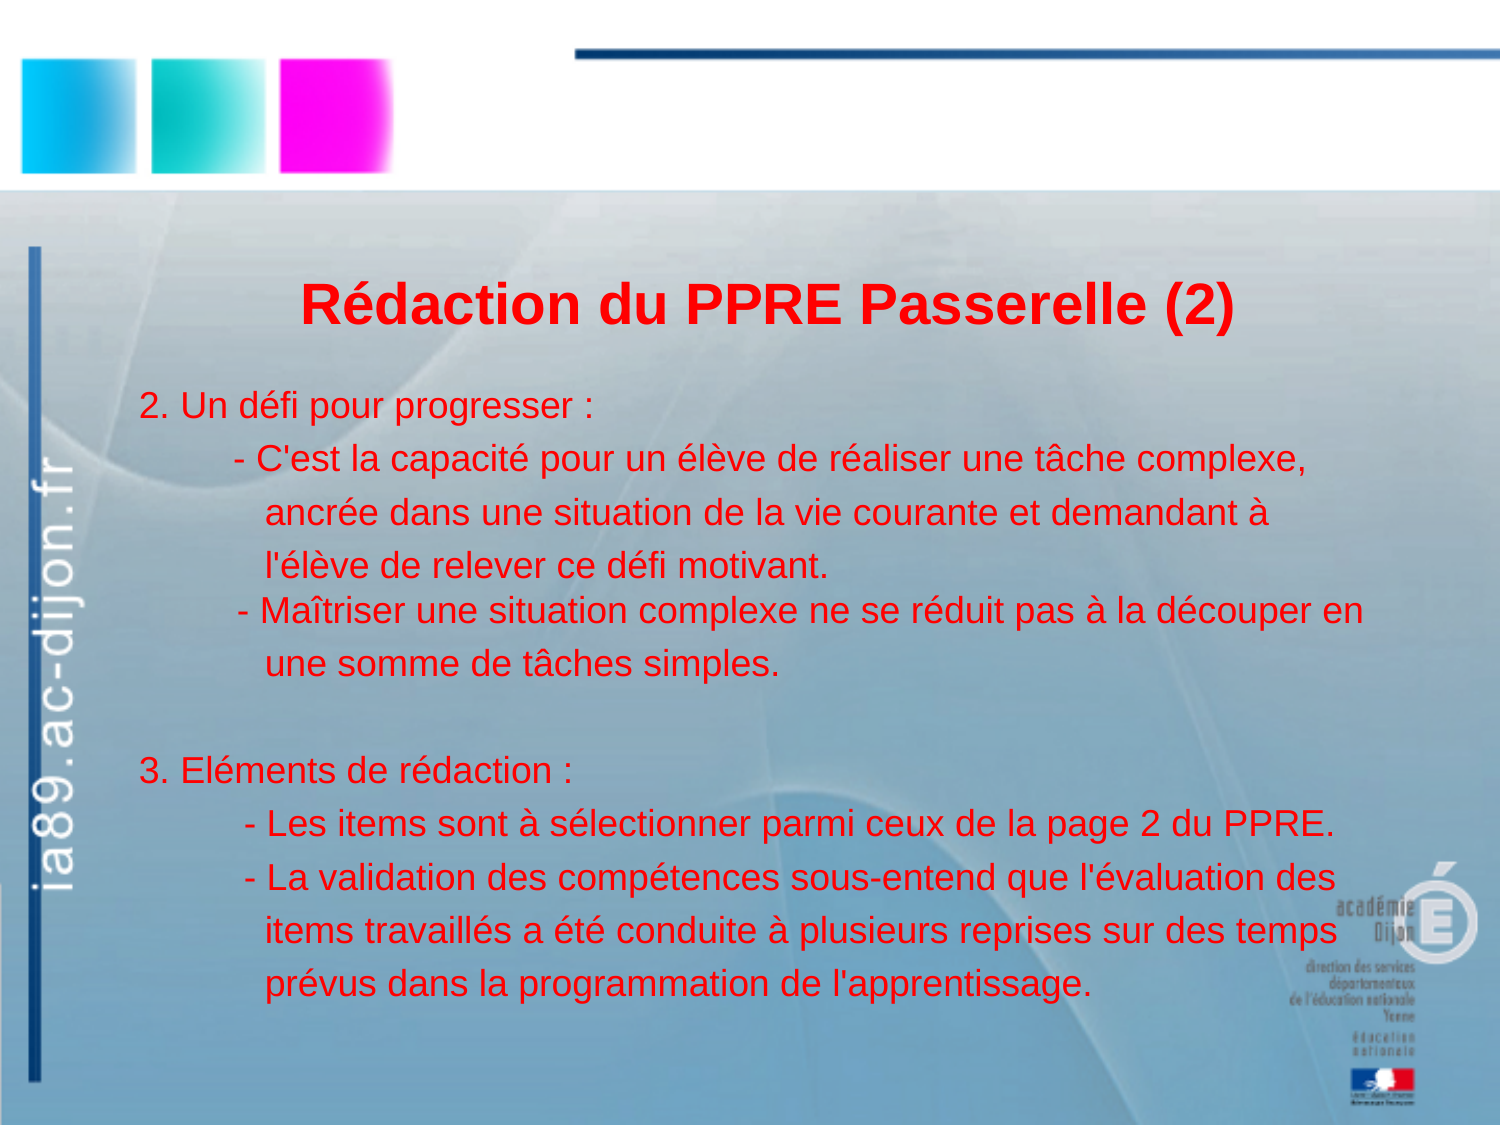

#
Rédaction du PPRE Passerelle (2)
2. Un défi pour progresser :
 - C'est la capacité pour un élève de réaliser une tâche complexe,
 ancrée dans une situation de la vie courante et demandant à
 l'élève de relever ce défi motivant. - Maîtriser une situation complexe ne se réduit pas à la découper en
 une somme de tâches simples.
3. Eléments de rédaction :
 - Les items sont à sélectionner parmi ceux de la page 2 du PPRE.
 - La validation des compétences sous-entend que l'évaluation des
 items travaillés a été conduite à plusieurs reprises sur des temps
 prévus dans la programmation de l'apprentissage.